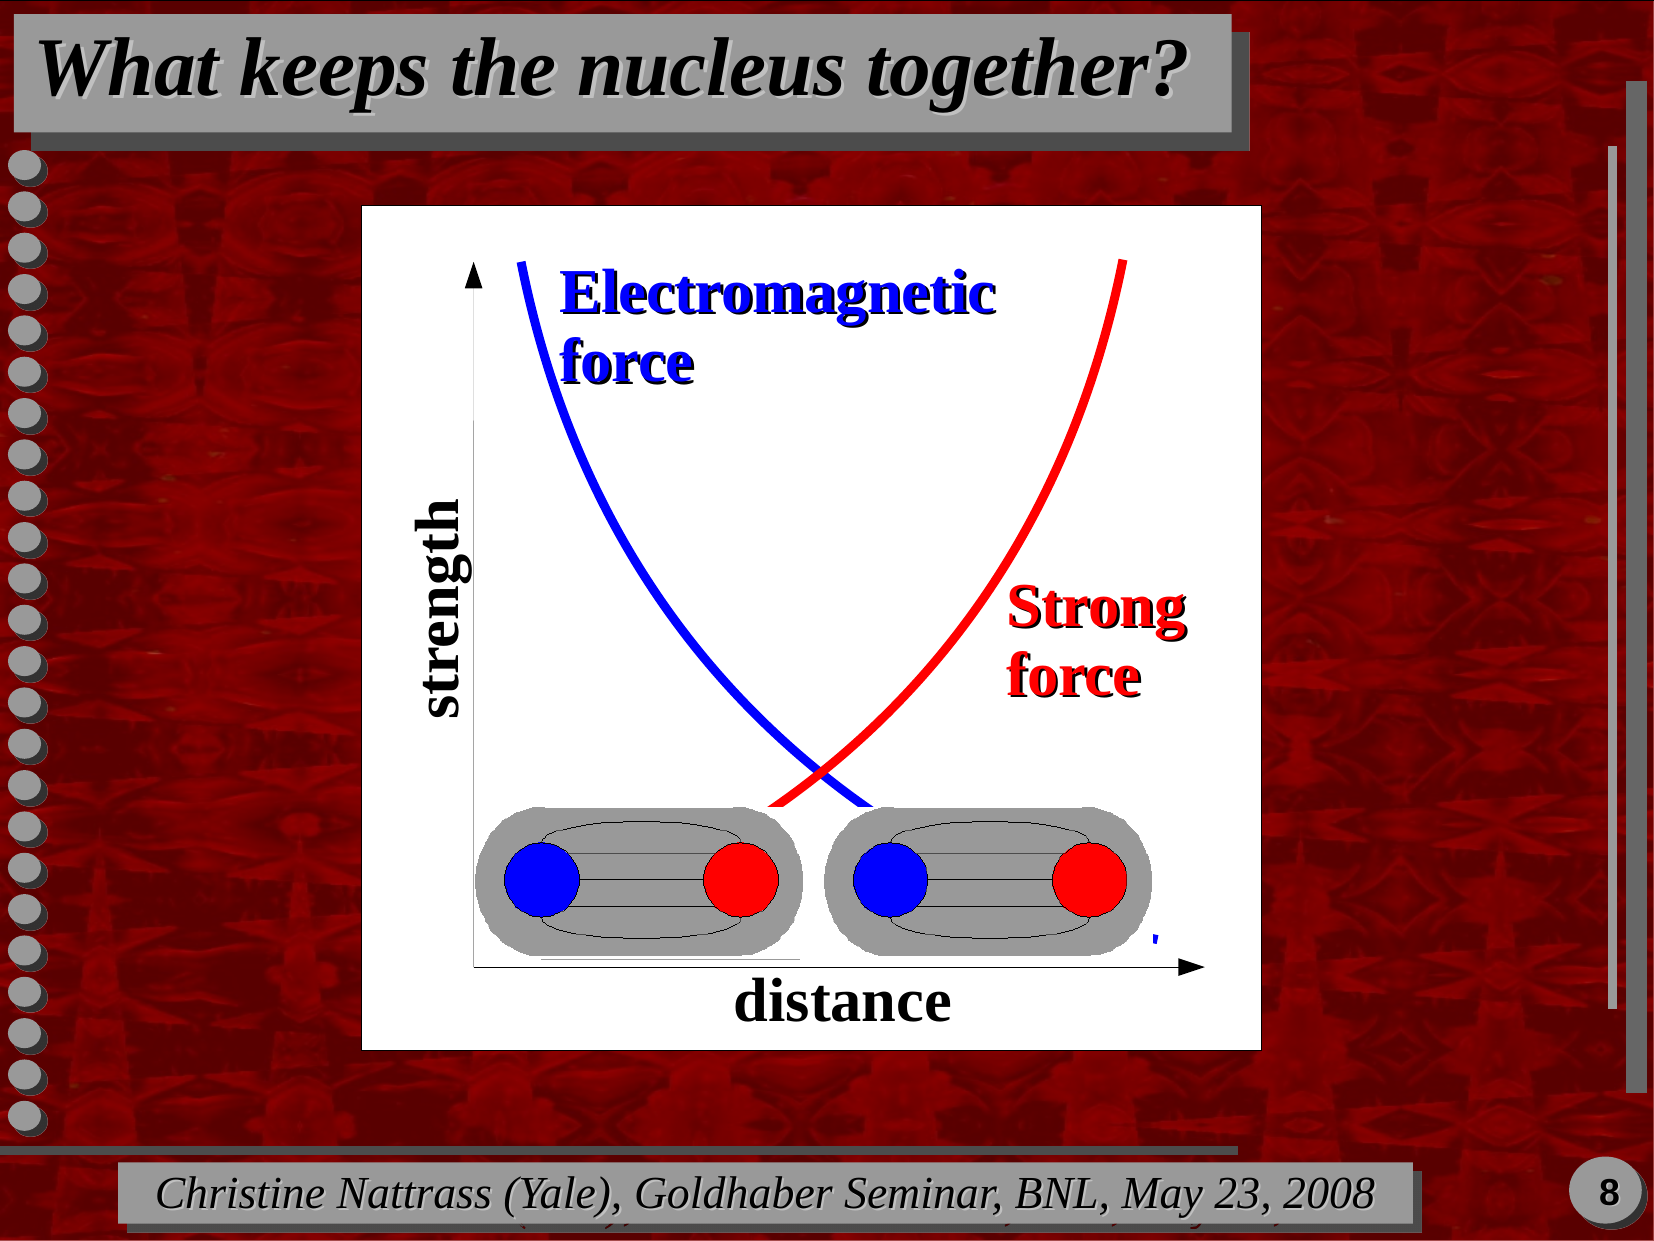

# What keeps the nucleus together?
Electromagnetic force
strength
distance
Strong
force